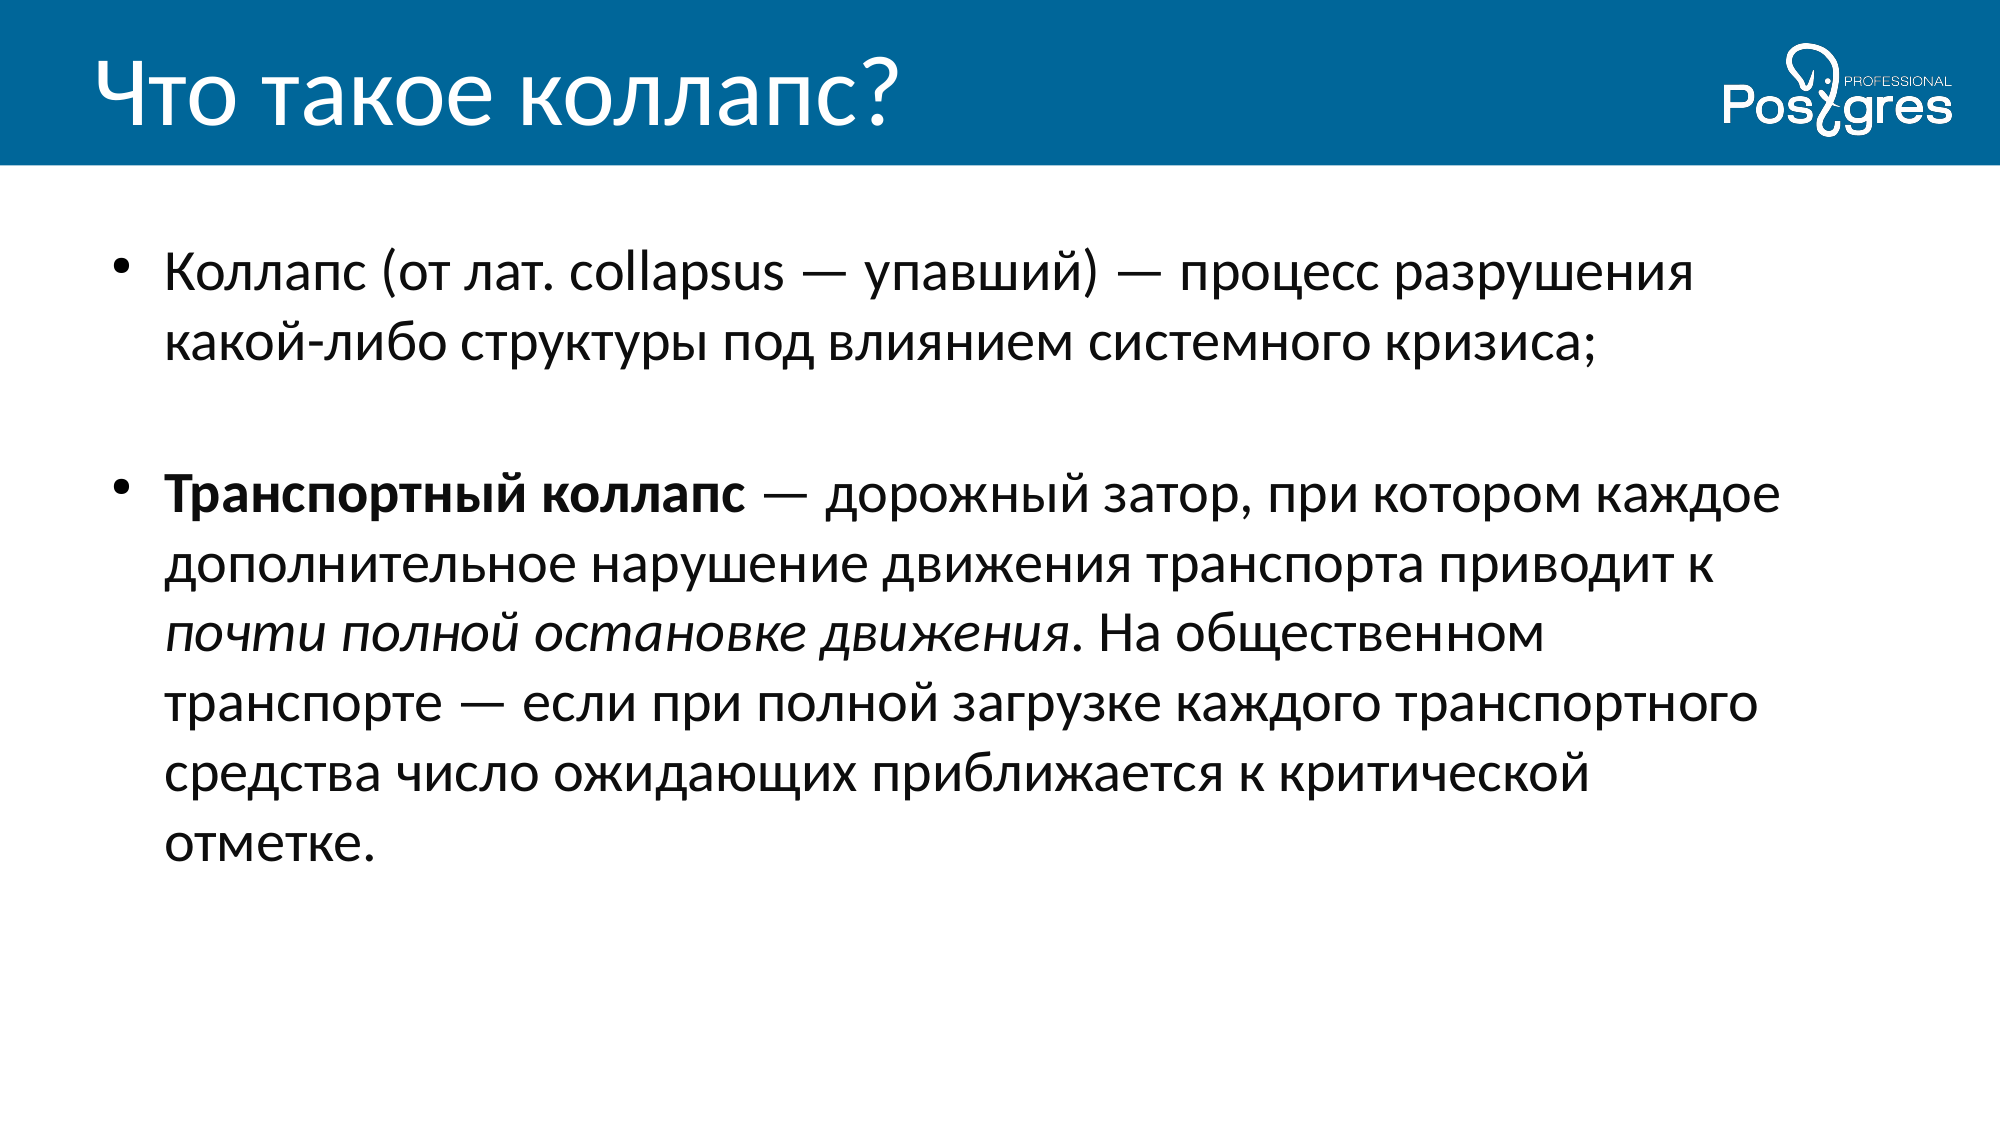

# Что такое коллапс?
Коллапс (от лат. collapsus — упавший) — процесс разрушения какой-либо структуры под влиянием системного кризиса;
Транспортный коллапс — дорожный затор, при котором каждое дополнительное нарушение движения транспорта приводит к почти полной остановке движения. На общественном транспорте — если при полной загрузке каждого транспортного средства число ожидающих приближается к критической отметке.